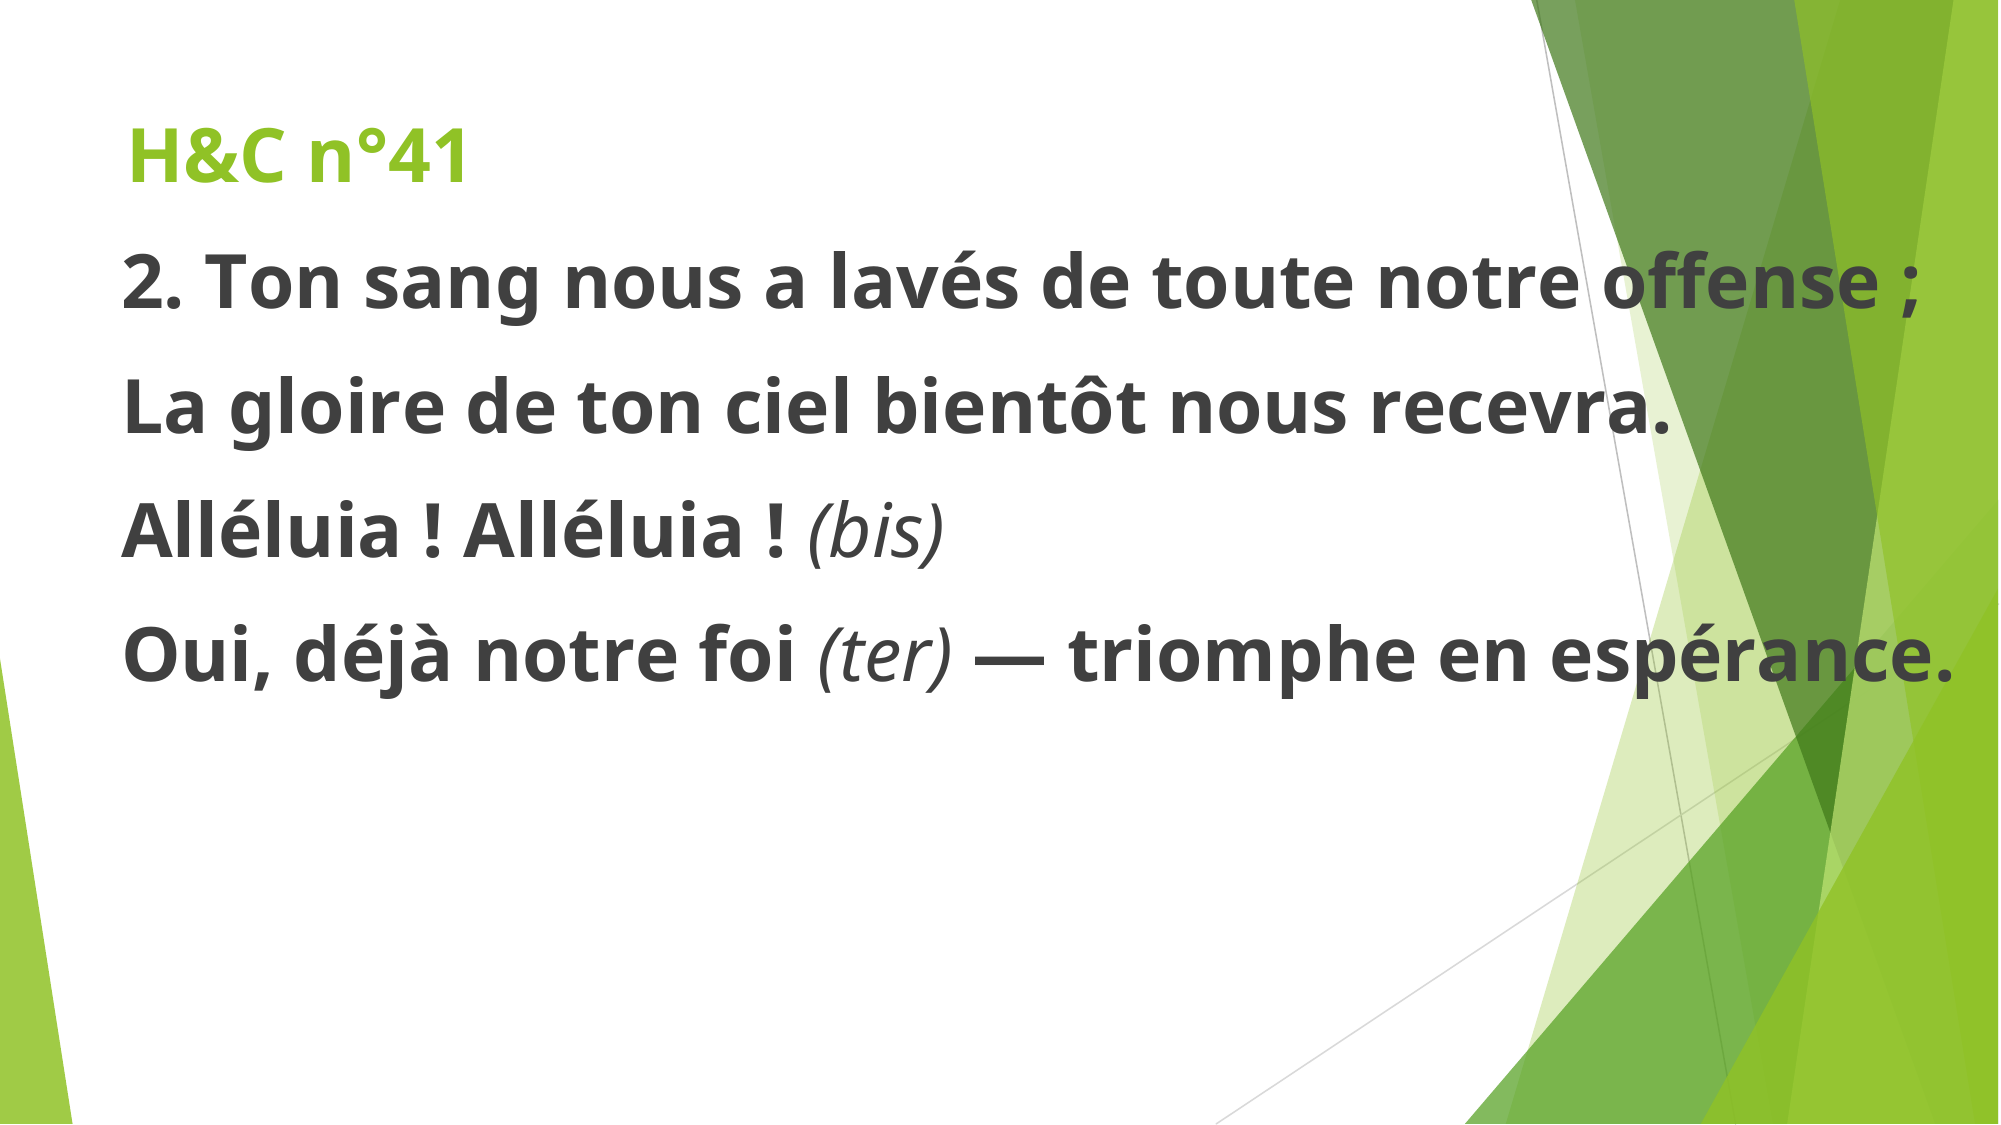

H&C n°41
2. Ton sang nous a lavés de toute notre offense ;
La gloire de ton ciel bientôt nous recevra.
Alléluia ! Alléluia ! (bis)
Oui, déjà notre foi (ter) — triomphe en espérance.